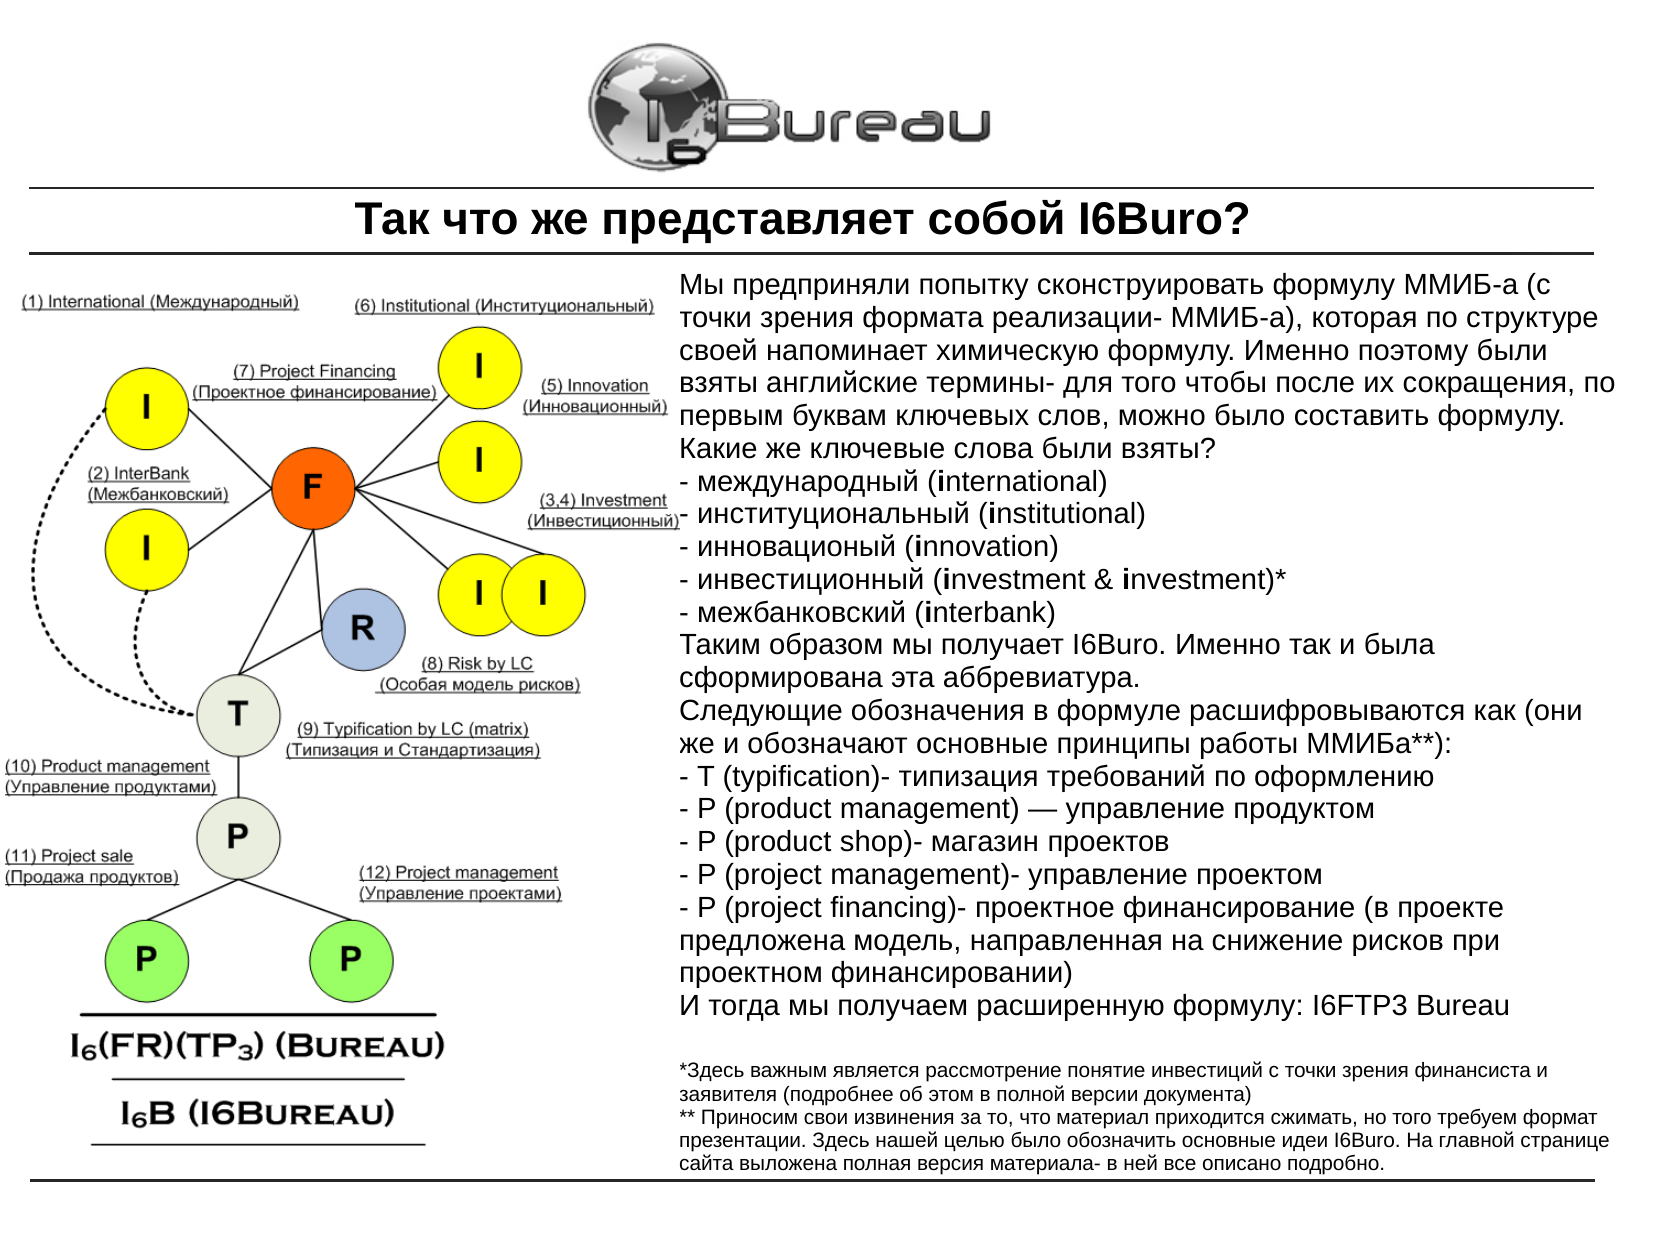

# Так что же представляет собой I6Buro?
Мы предприняли попытку сконструировать формулу ММИБ-а (с точки зрения формата реализации- ММИБ-а), которая по структуре своей напоминает химическую формулу. Именно поэтому были взяты английские термины- для того чтобы после их сокращения, по первым буквам ключевых слов, можно было составить формулу. Какие же ключевые слова были взяты?
- международный (international)
- институциональный (institutional)
- инновационый (innovation)
- инвестиционный (investment & investment)*
- межбанковский (interbank)
Таким образом мы получает I6Buro. Именно так и была сформирована эта аббревиатура.
Следующие обозначения в формуле расшифровываются как (они же и обозначают основные принципы работы ММИБа**):
- T (typification)- типизация требований по оформлению
- P (product management) — управление продуктом
- P (product shop)- магазин проектов
- P (project management)- управление проектом
- P (project financing)- проектное финансирование (в проекте предложена модель, направленная на снижение рисков при проектном финансировании)
И тогда мы получаем расширенную формулу: I6FTP3 Bureau
*Здесь важным является рассмотрение понятие инвестиций с точки зрения финансиста и заявителя (подробнее об этом в полной версии документа)
** Приносим свои извинения за то, что материал приходится сжимать, но того требуем формат презентации. Здесь нашей целью было обозначить основные идеи I6Buro. На главной странице сайта выложена полная версия материала- в ней все описано подробно.